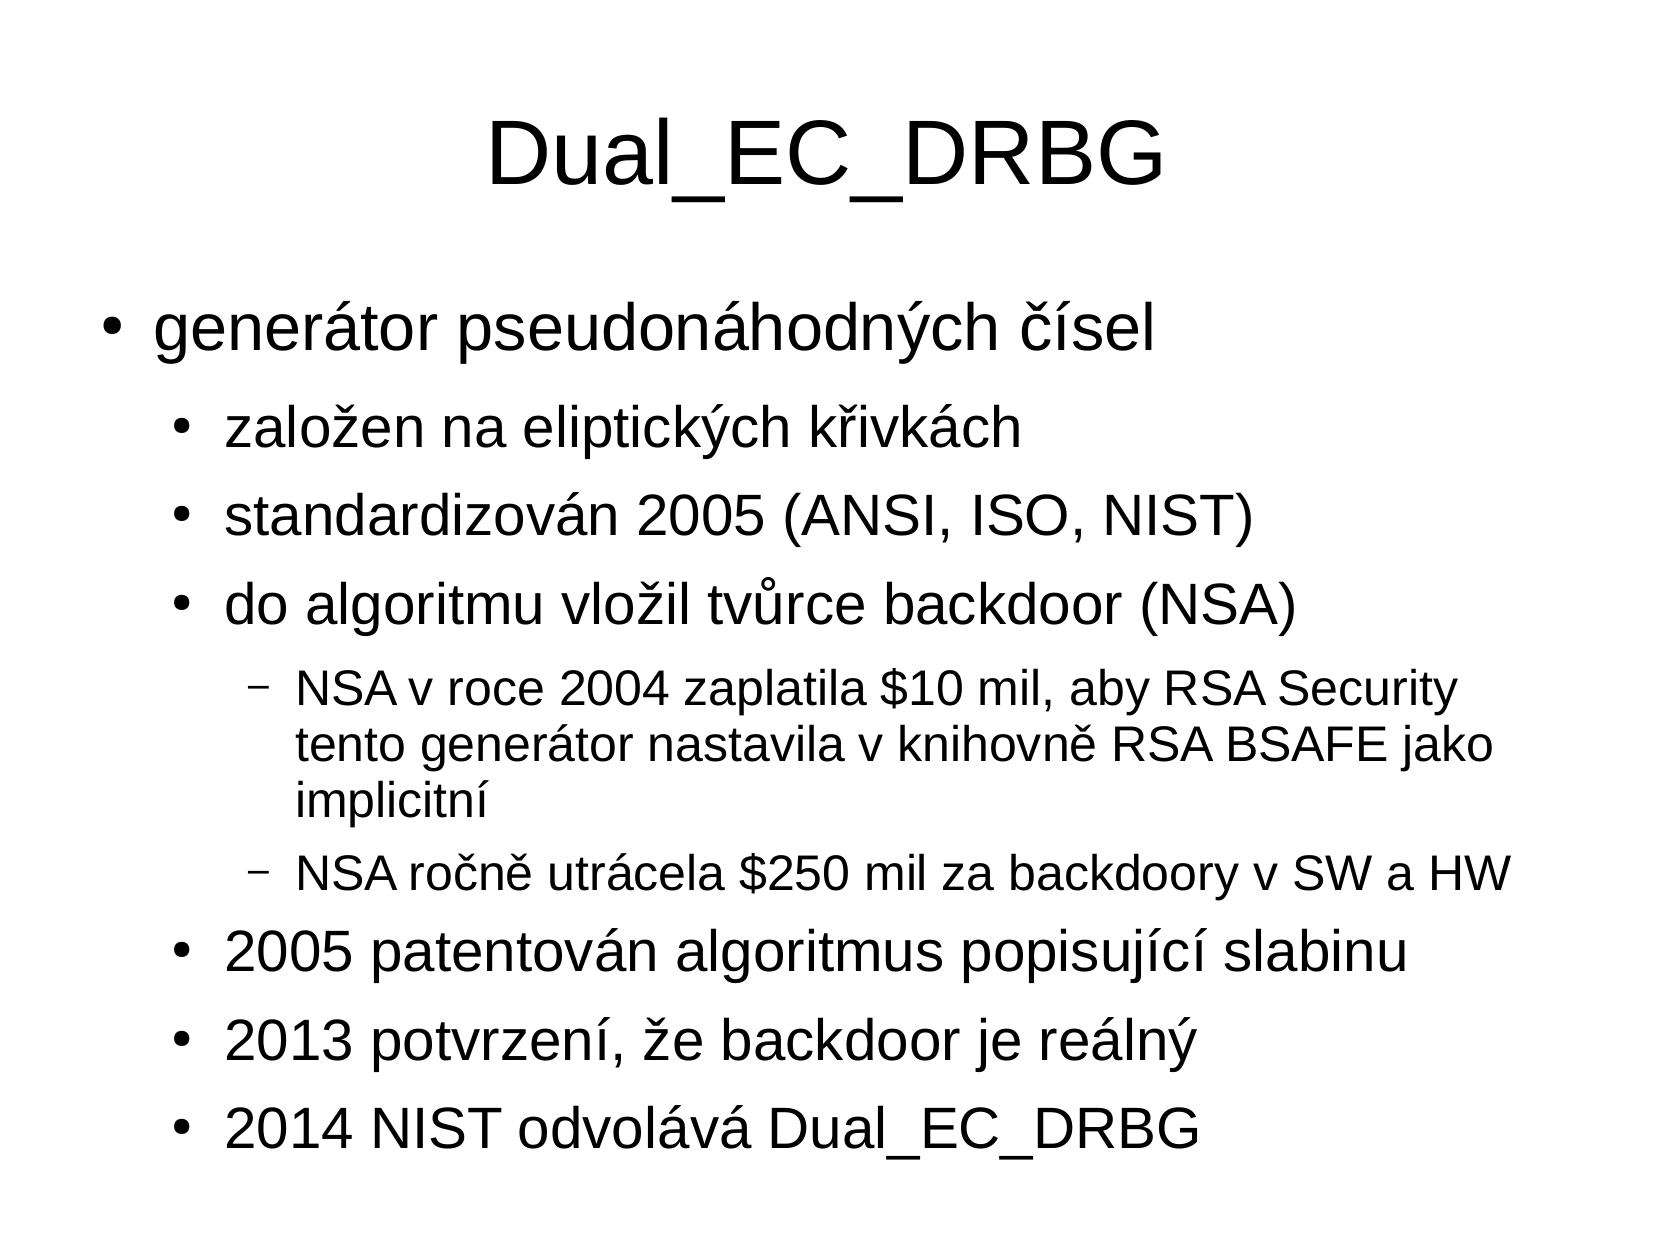

# Dual_EC_DRBG
generátor pseudonáhodných čísel
založen na eliptických křivkách
standardizován 2005 (ANSI, ISO, NIST)
do algoritmu vložil tvůrce backdoor (NSA)
NSA v roce 2004 zaplatila $10 mil, aby RSA Security tento generátor nastavila v knihovně RSA BSAFE jako implicitní
NSA ročně utrácela $250 mil za backdoory v SW a HW
2005 patentován algoritmus popisující slabinu
2013 potvrzení, že backdoor je reálný
2014 NIST odvolává Dual_EC_DRBG